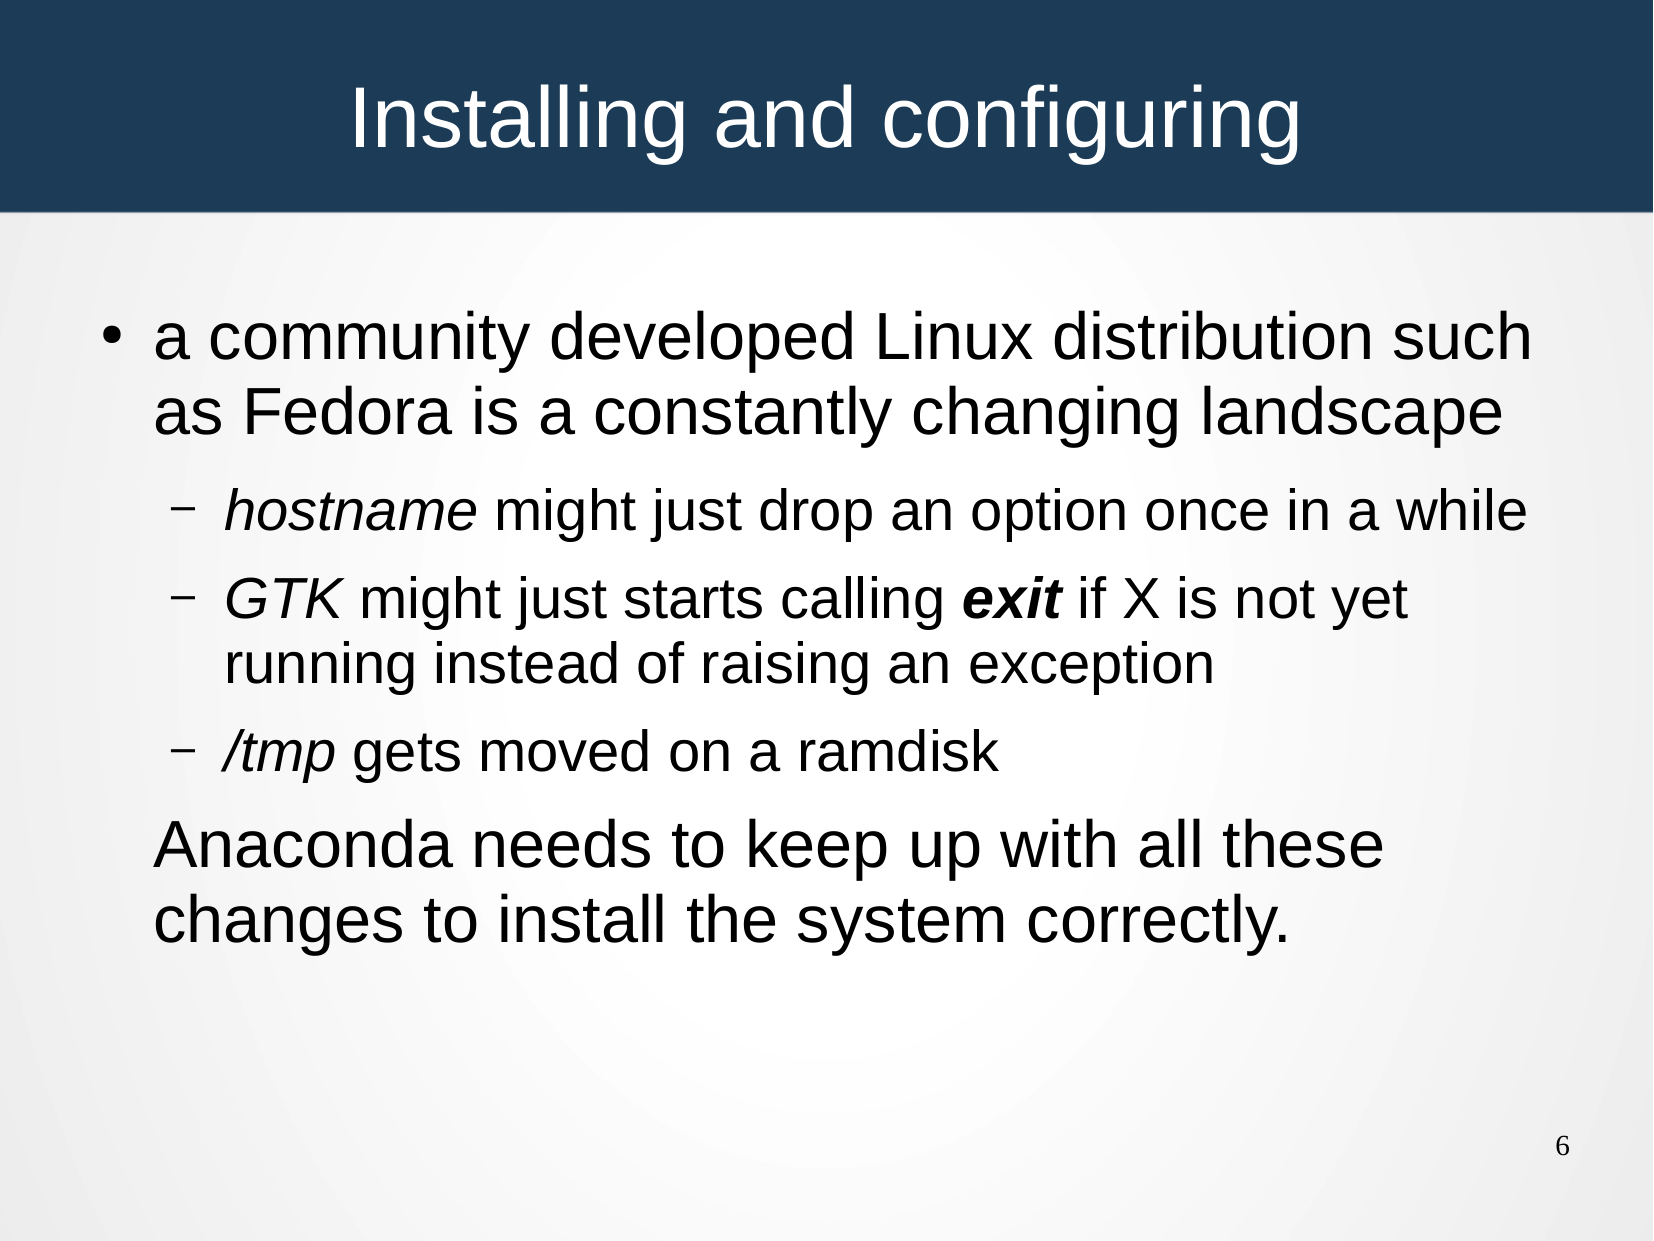

# Installing and configuring
a community developed Linux distribution such as Fedora is a constantly changing landscape
hostname might just drop an option once in a while
GTK might just starts calling exit if X is not yet running instead of raising an exception
/tmp gets moved on a ramdisk
Anaconda needs to keep up with all these changes to install the system correctly.
6